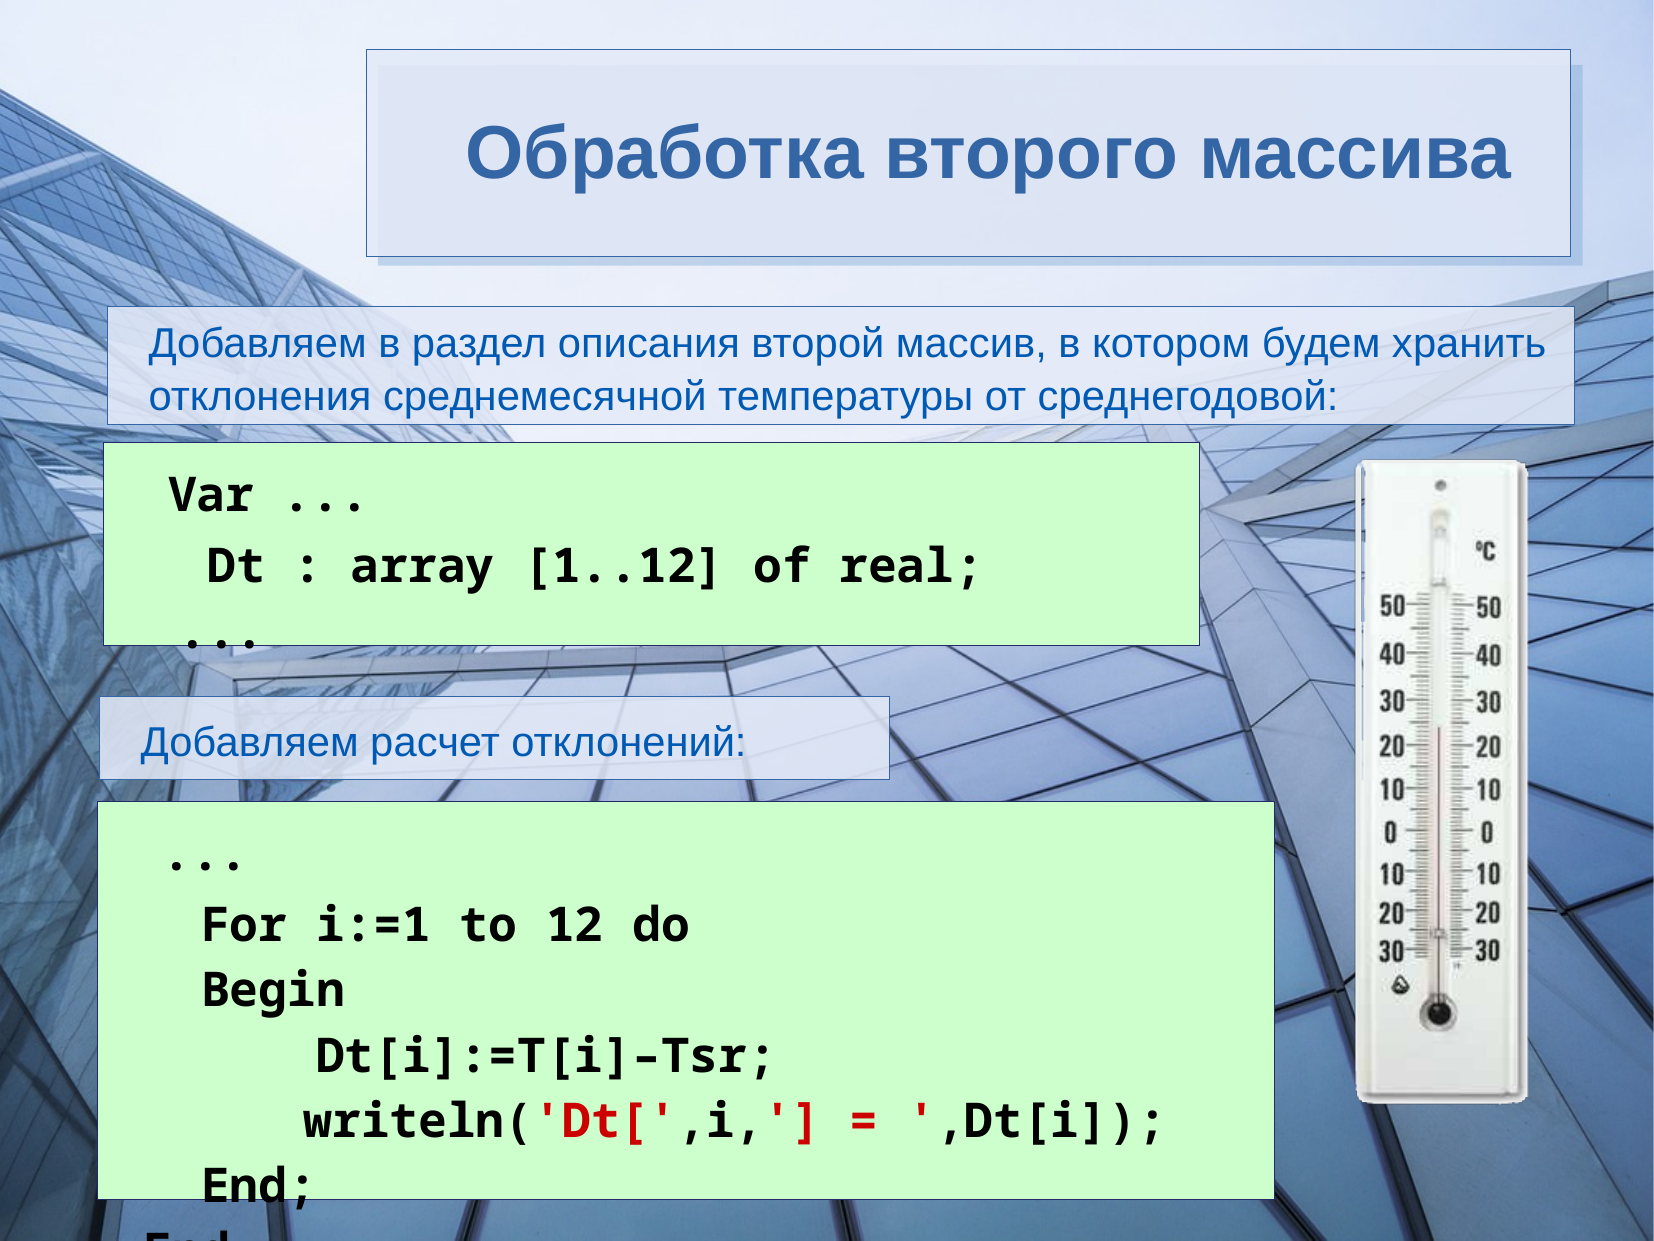

# Обработка второго массива
Добавляем в раздел описания второй массив, в котором будем хранить отклонения среднемесячной температуры от среднегодовой:
Var ...
 Dt : array [1..12] of real;
 ...
Добавляем расчет отклонений:
...
 For i:=1 to 12 do
 Begin
 Dt[i]:=T[i]–Tsr;
	 writeln('Dt[',i,'] = ',Dt[i]);
 End;
 End.